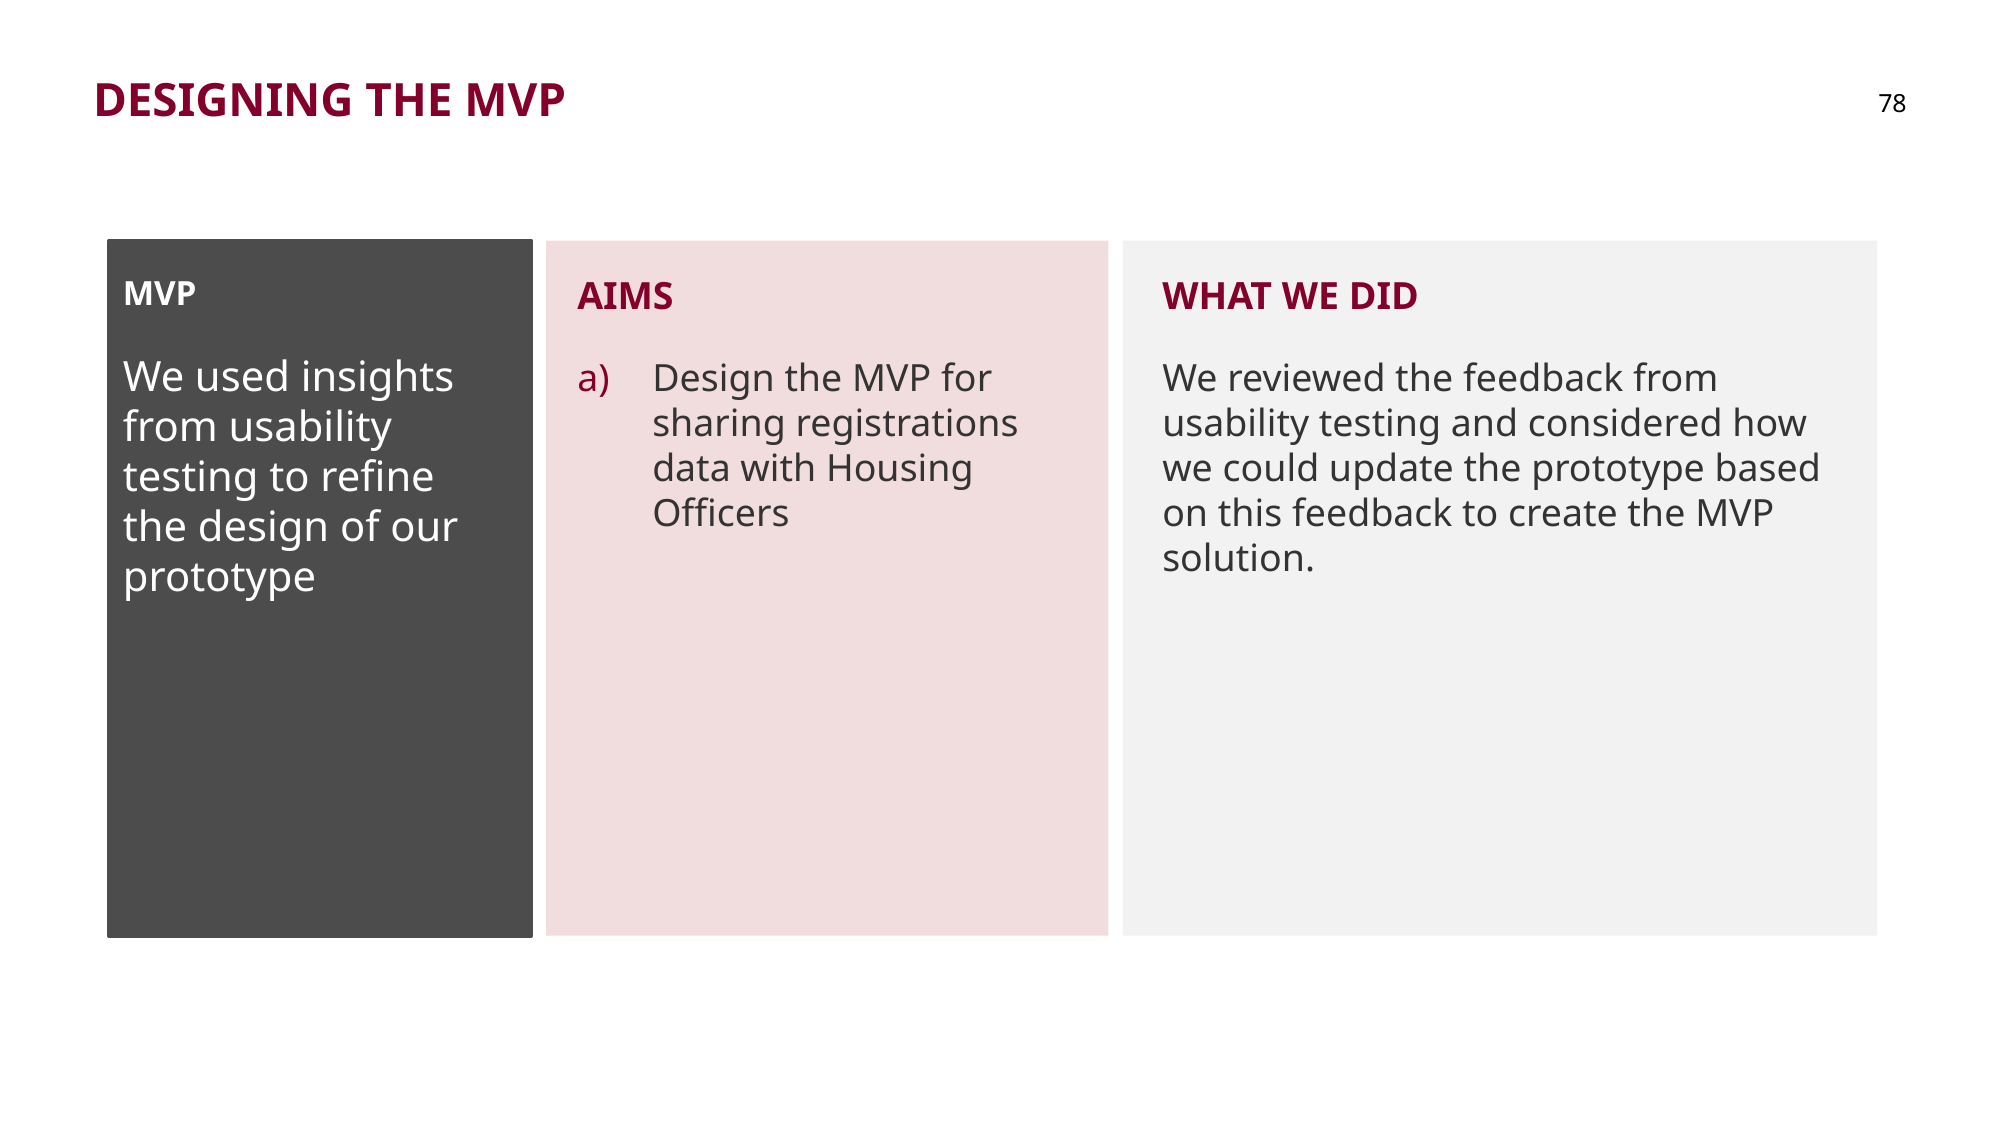

# DESIGNING THE MVP
MVP
We used insights from usability testing to refine the design of our prototype
AIMS
Design the MVP for sharing registrations data with Housing Officers
WHAT WE DID
We reviewed the feedback from usability testing and considered how we could update the prototype based on this feedback to create the MVP solution.